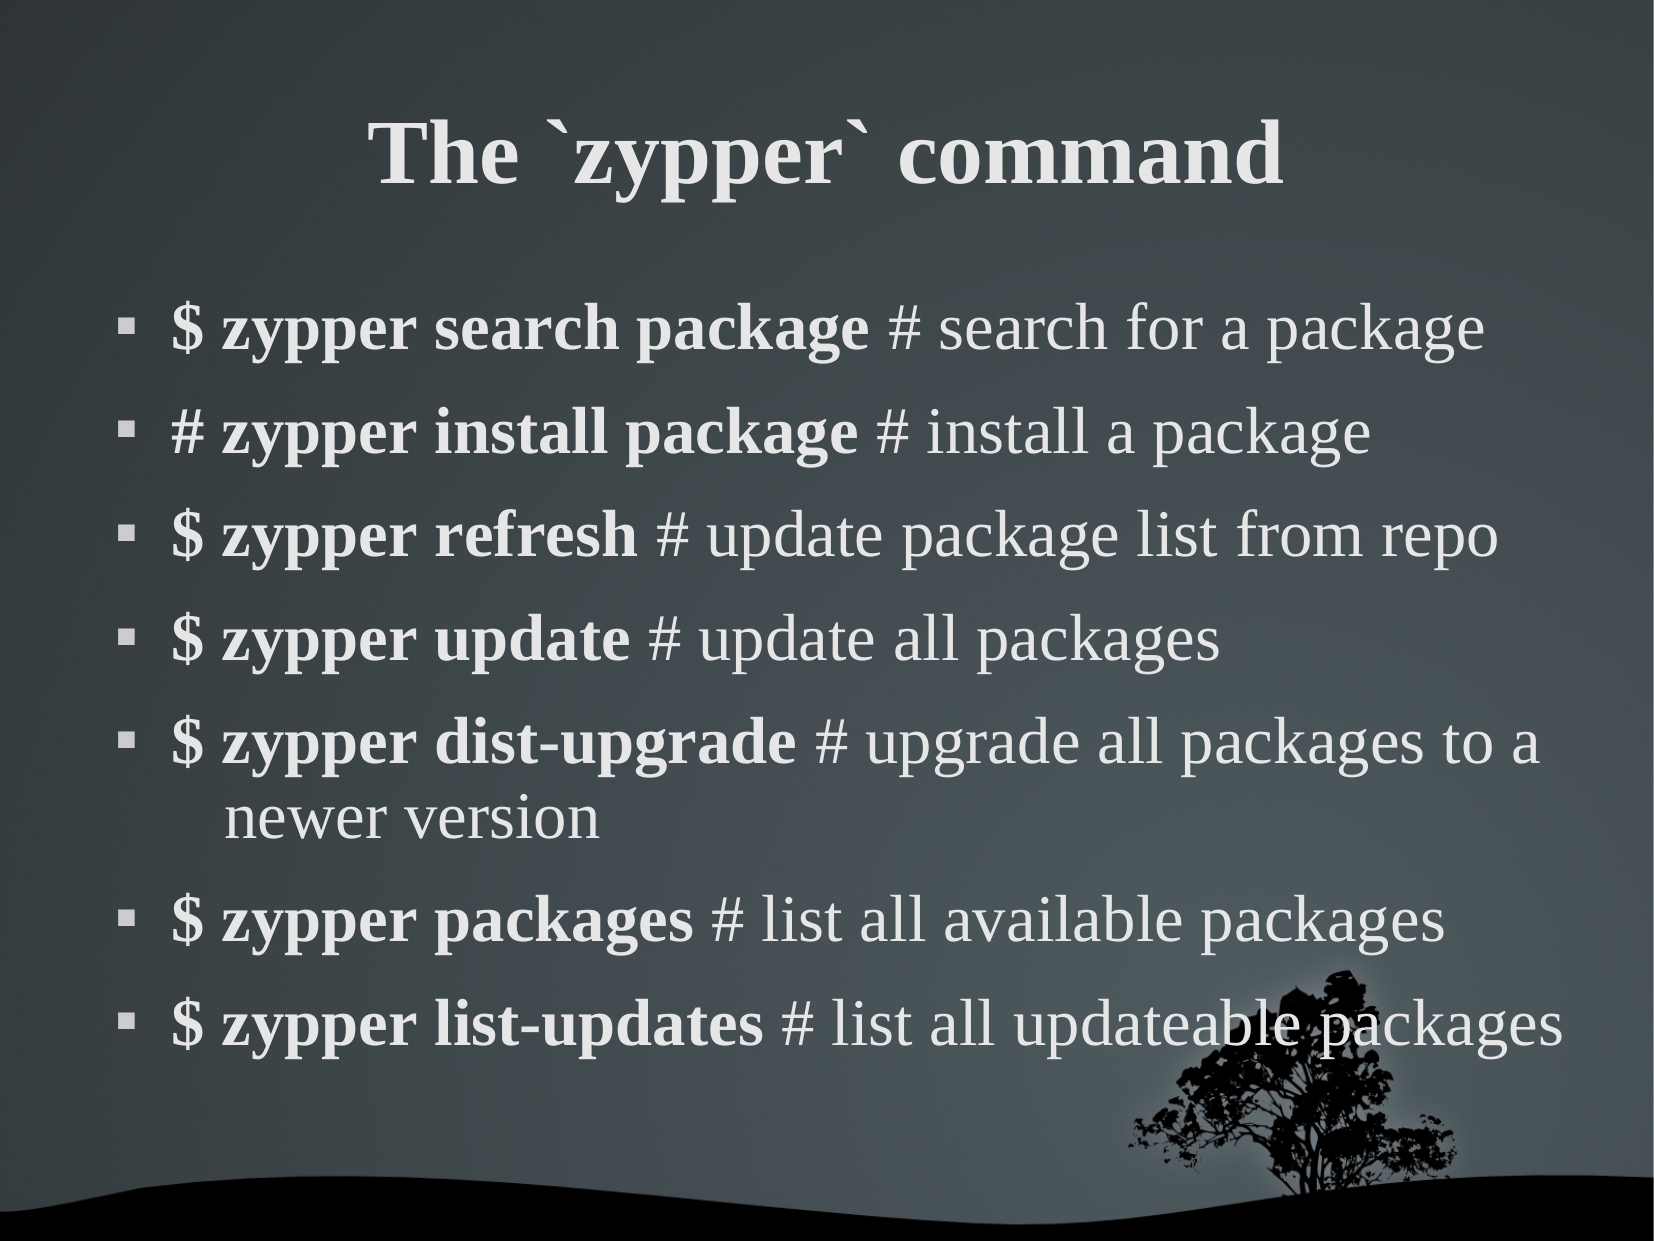

# The `zypper` command
$ zypper search package # search for a package
# zypper install package # install a package
$ zypper refresh # update package list from repo
$ zypper update # update all packages
$ zypper dist-upgrade # upgrade all packages to a newer version
$ zypper packages # list all available packages
$ zypper list-updates # list all updateable packages